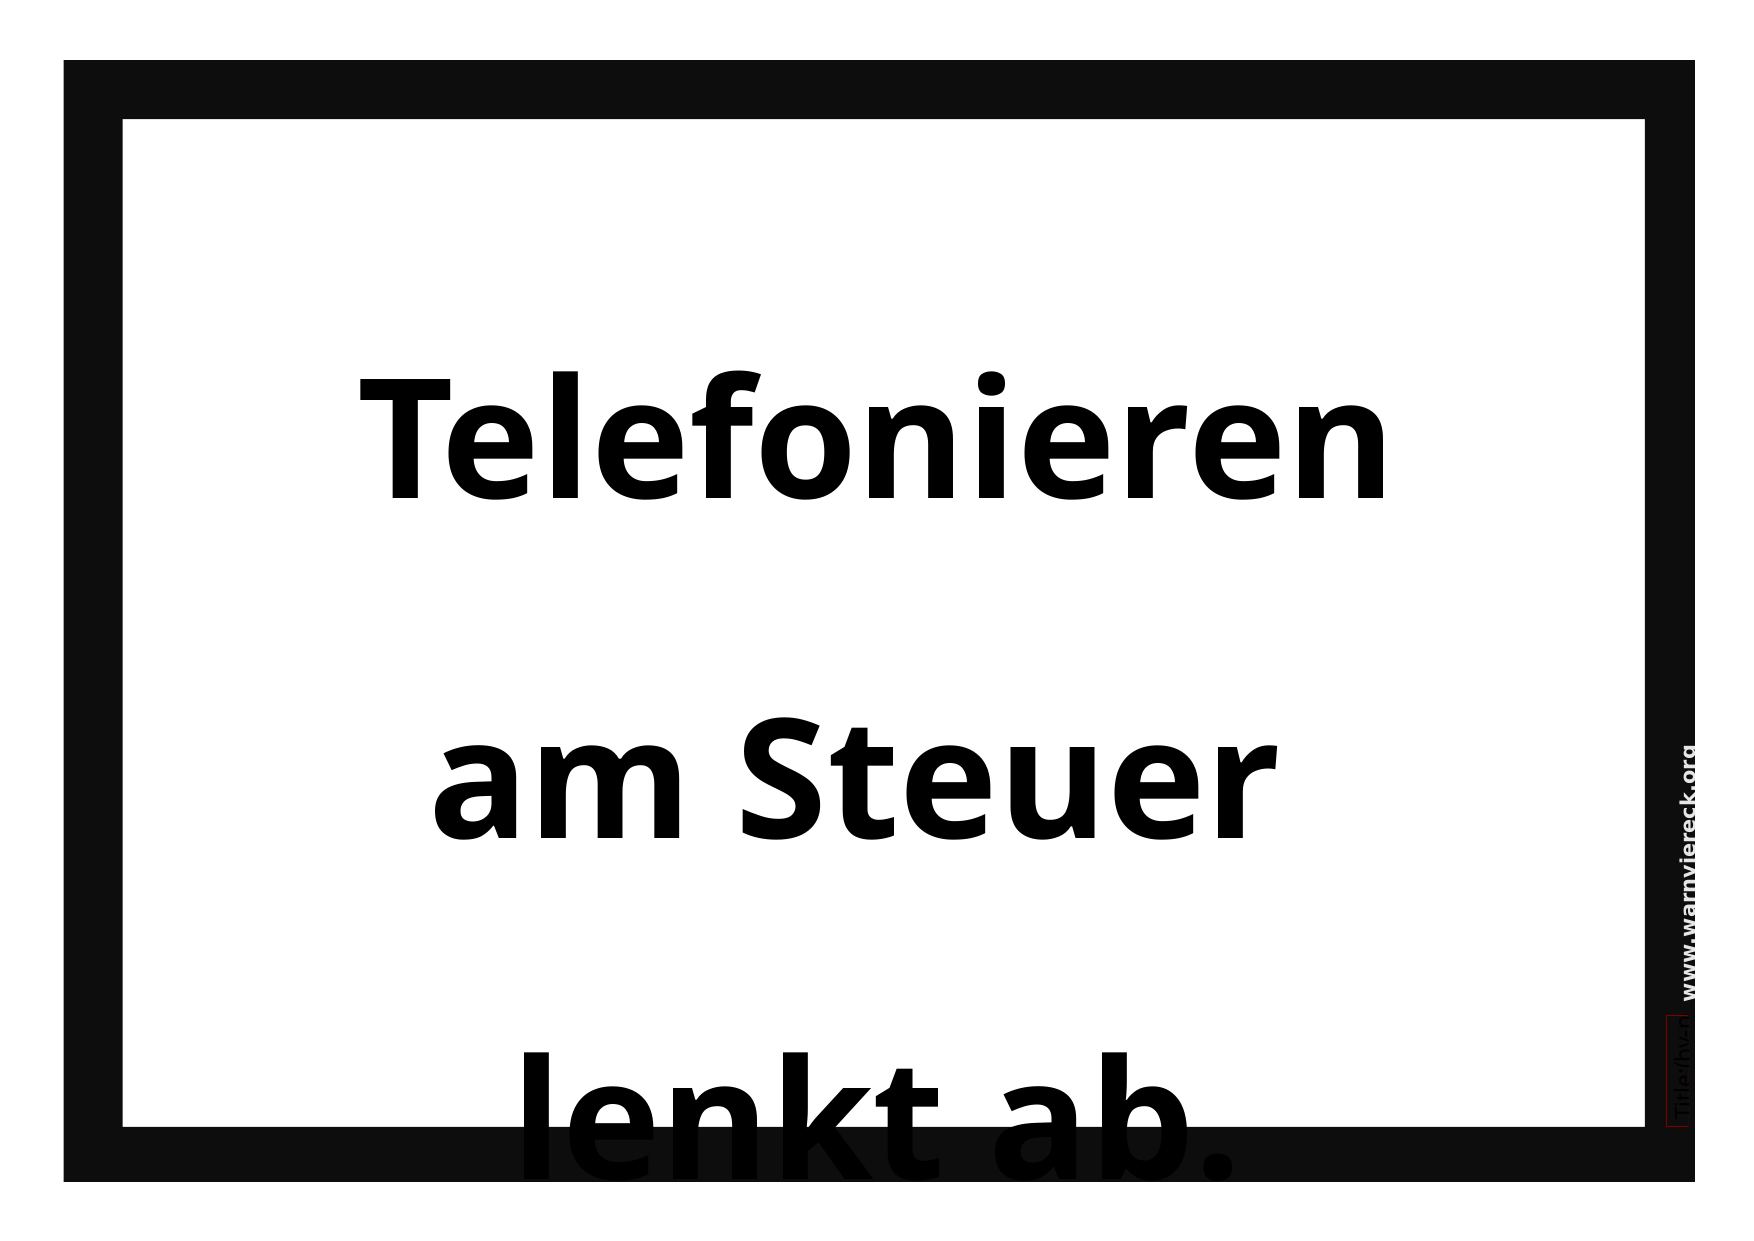

Telefonieren
am Steuer
lenkt ab.
Wer mit Tempo 50 ohne Freisprecheinrichtung telefoniert, hat bei Vollbremsung nach 27 Metern immer noch 42 km/h. Ohne Telefon 0 km/h.